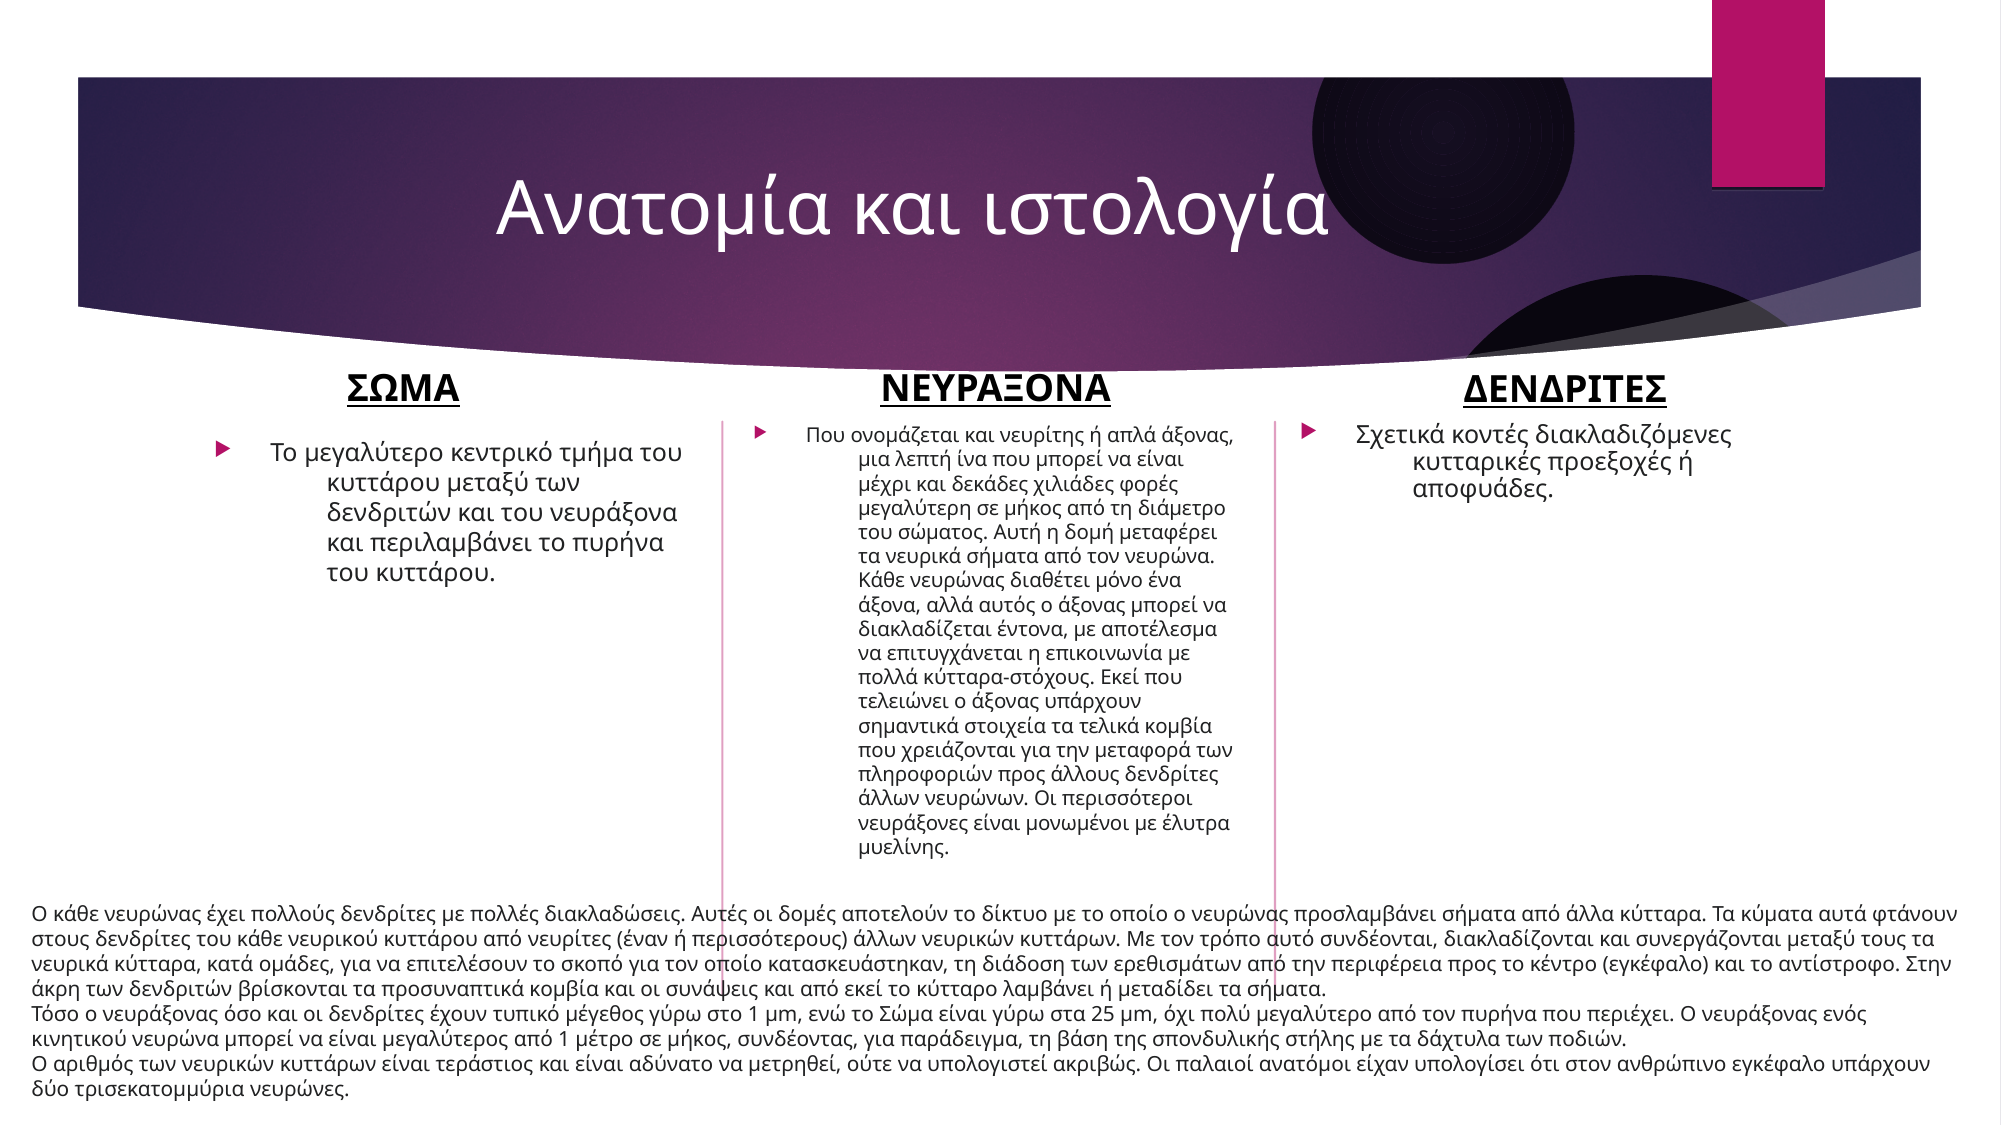

# Ανατομία και ιστολογία
ΣΩΜΑ
ΝΕΥΡΑΞΟΝΑ
ΔΕΝΔΡΙΤΕΣ
Σχετικά κοντές διακλαδιζόμενες κυτταρικές προεξοχές ή αποφυάδες.
Που ονομάζεται και νευρίτης ή απλά άξονας, μια λεπτή ίνα που μπορεί να είναι μέχρι και δεκάδες χιλιάδες φορές μεγαλύτερη σε μήκος από τη διάμετρο του σώματος. Αυτή η δομή μεταφέρει τα νευρικά σήματα από τον νευρώνα. Κάθε νευρώνας διαθέτει μόνο ένα άξονα, αλλά αυτός ο άξονας μπορεί να διακλαδίζεται έντονα, με αποτέλεσμα να επιτυγχάνεται η επικοινωνία με πολλά κύτταρα-στόχους. Εκεί που τελειώνει ο άξονας υπάρχουν σημαντικά στοιχεία τα τελικά κομβία που χρειάζονται για την μεταφορά των πληροφοριών προς άλλους δενδρίτες άλλων νευρώνων. Οι περισσότεροι νευράξονες είναι μονωμένοι με έλυτρα μυελίνης.
Το μεγαλύτερο κεντρικό τμήμα του κυττάρου μεταξύ των δενδριτών και του νευράξονα και περιλαμβάνει το πυρήνα του κυττάρου.
Ο κάθε νευρώνας έχει πολλούς δενδρίτες με πολλές διακλαδώσεις. Αυτές οι δομές αποτελούν το δίκτυο με το οποίο ο νευρώνας προσλαμβάνει σήματα από άλλα κύτταρα. Τα κύματα αυτά φτάνουν στους δενδρίτες του κάθε νευρικού κυττάρου από νευρίτες (έναν ή περισσότερους) άλλων νευρικών κυττάρων. Με τον τρόπο αυτό συνδέονται, διακλαδίζονται και συνεργάζονται μεταξύ τους τα νευρικά κύτταρα, κατά ομάδες, για να επιτελέσουν το σκοπό για τον οποίο κατασκευάστηκαν, τη διάδοση των ερεθισμάτων από την περιφέρεια προς το κέντρο (εγκέφαλο) και το αντίστροφο. Στην άκρη των δενδριτών βρίσκονται τα προσυναπτικά κομβία και οι συνάψεις και από εκεί το κύτταρο λαμβάνει ή μεταδίδει τα σήματα.
Τόσο ο νευράξονας όσο και οι δενδρίτες έχουν τυπικό μέγεθος γύρω στο 1 μm, ενώ το Σώμα είναι γύρω στα 25 μm, όχι πολύ μεγαλύτερο από τον πυρήνα που περιέχει. Ο νευράξονας ενός κινητικού νευρώνα μπορεί να είναι μεγαλύτερος από 1 μέτρο σε μήκος, συνδέοντας, για παράδειγμα, τη βάση της σπονδυλικής στήλης με τα δάχτυλα των ποδιών.
Ο αριθμός των νευρικών κυττάρων είναι τεράστιος και είναι αδύνατο να μετρηθεί, ούτε να υπολογιστεί ακριβώς. Οι παλαιοί ανατόμοι είχαν υπολογίσει ότι στον ανθρώπινο εγκέφαλο υπάρχουν δύο τρισεκατομμύρια νευρώνες.